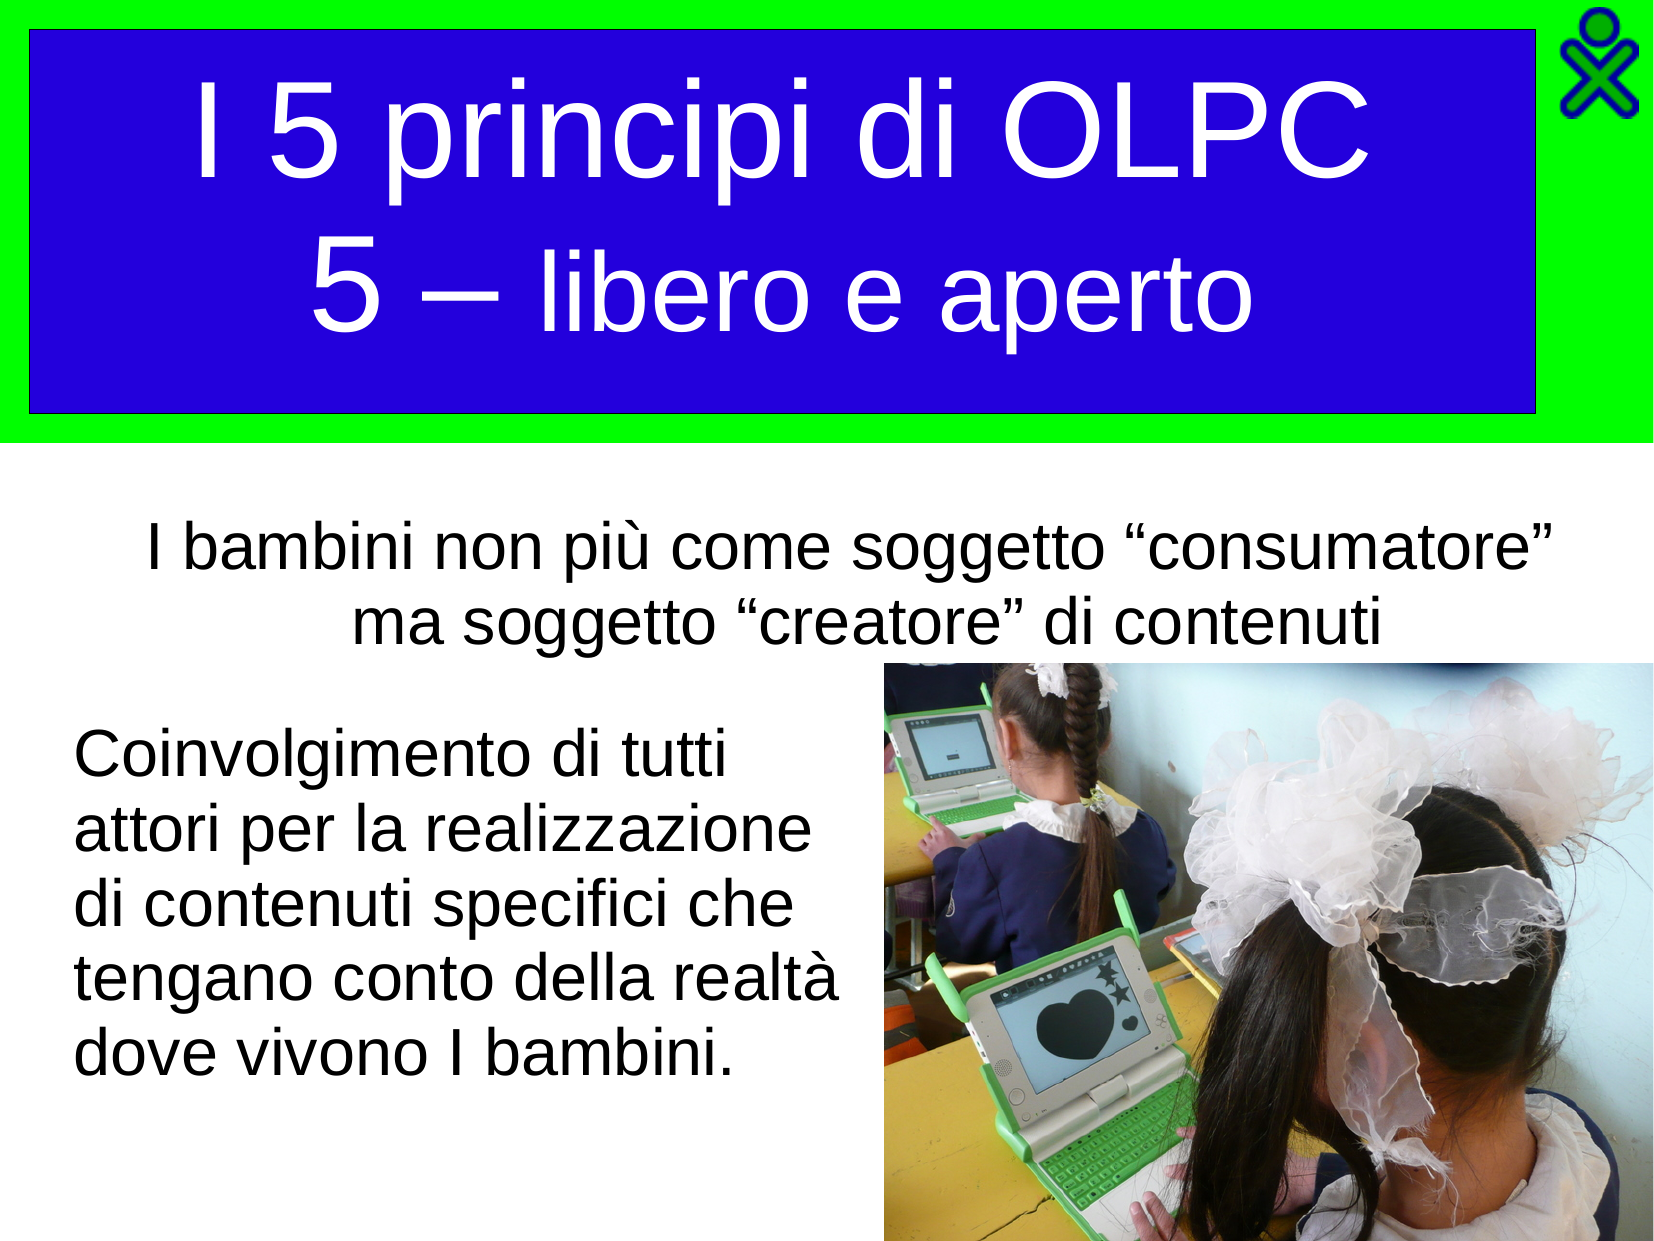

# I 5 principi di OLPC 5 – libero e aperto
I bambini non più come soggetto “consumatore” ma soggetto “creatore” di contenuti
Coinvolgimento di tutti attori per la realizzazione
di contenuti specifici che tengano conto della realtà dove vivono I bambini.